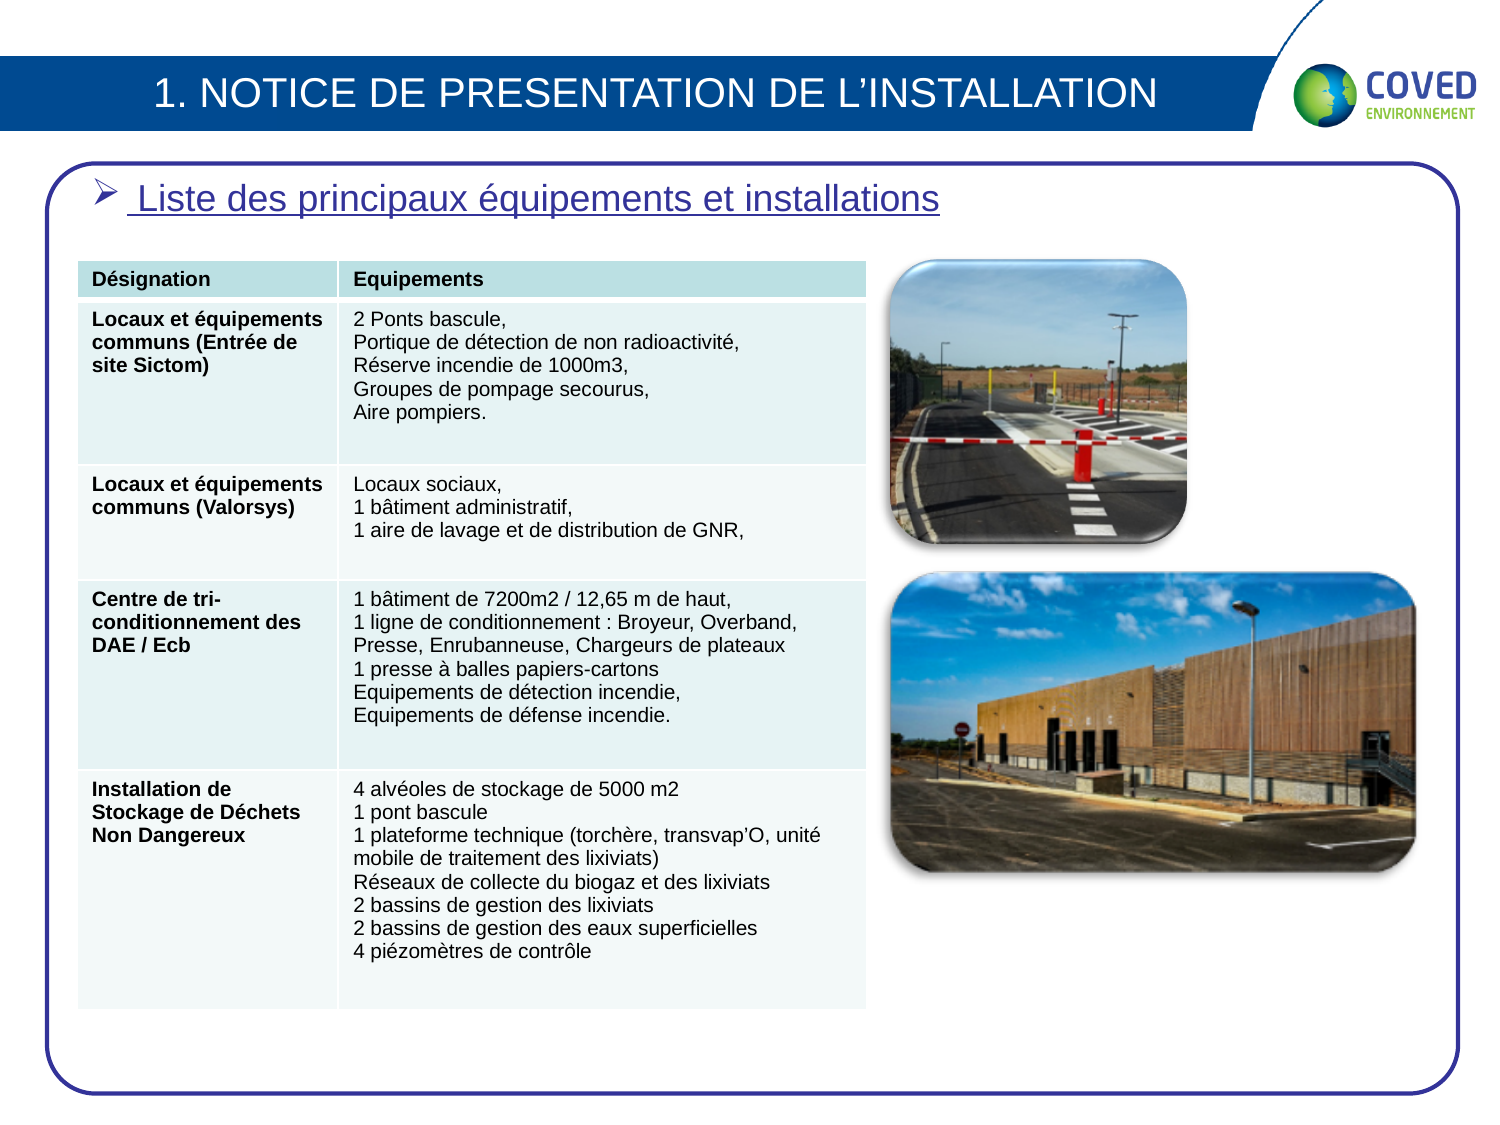

1. NOTICE DE PRESENTATION DE L’INSTALLATION
 Liste des principaux équipements et installations
| Désignation | Equipements |
| --- | --- |
| Locaux et équipements communs (Entrée de site Sictom) | 2 Ponts bascule, Portique de détection de non radioactivité, Réserve incendie de 1000m3, Groupes de pompage secourus, Aire pompiers. |
| Locaux et équipements communs (Valorsys) | Locaux sociaux, 1 bâtiment administratif, 1 aire de lavage et de distribution de GNR, |
| Centre de tri-conditionnement des DAE / Ecb | 1 bâtiment de 7200m2 / 12,65 m de haut, 1 ligne de conditionnement : Broyeur, Overband, Presse, Enrubanneuse, Chargeurs de plateaux 1 presse à balles papiers-cartons Equipements de détection incendie, Equipements de défense incendie. |
| Installation de Stockage de Déchets Non Dangereux | 4 alvéoles de stockage de 5000 m2 1 pont bascule 1 plateforme technique (torchère, transvap’O, unité mobile de traitement des lixiviats) Réseaux de collecte du biogaz et des lixiviats 2 bassins de gestion des lixiviats 2 bassins de gestion des eaux superficielles 4 piézomètres de contrôle |